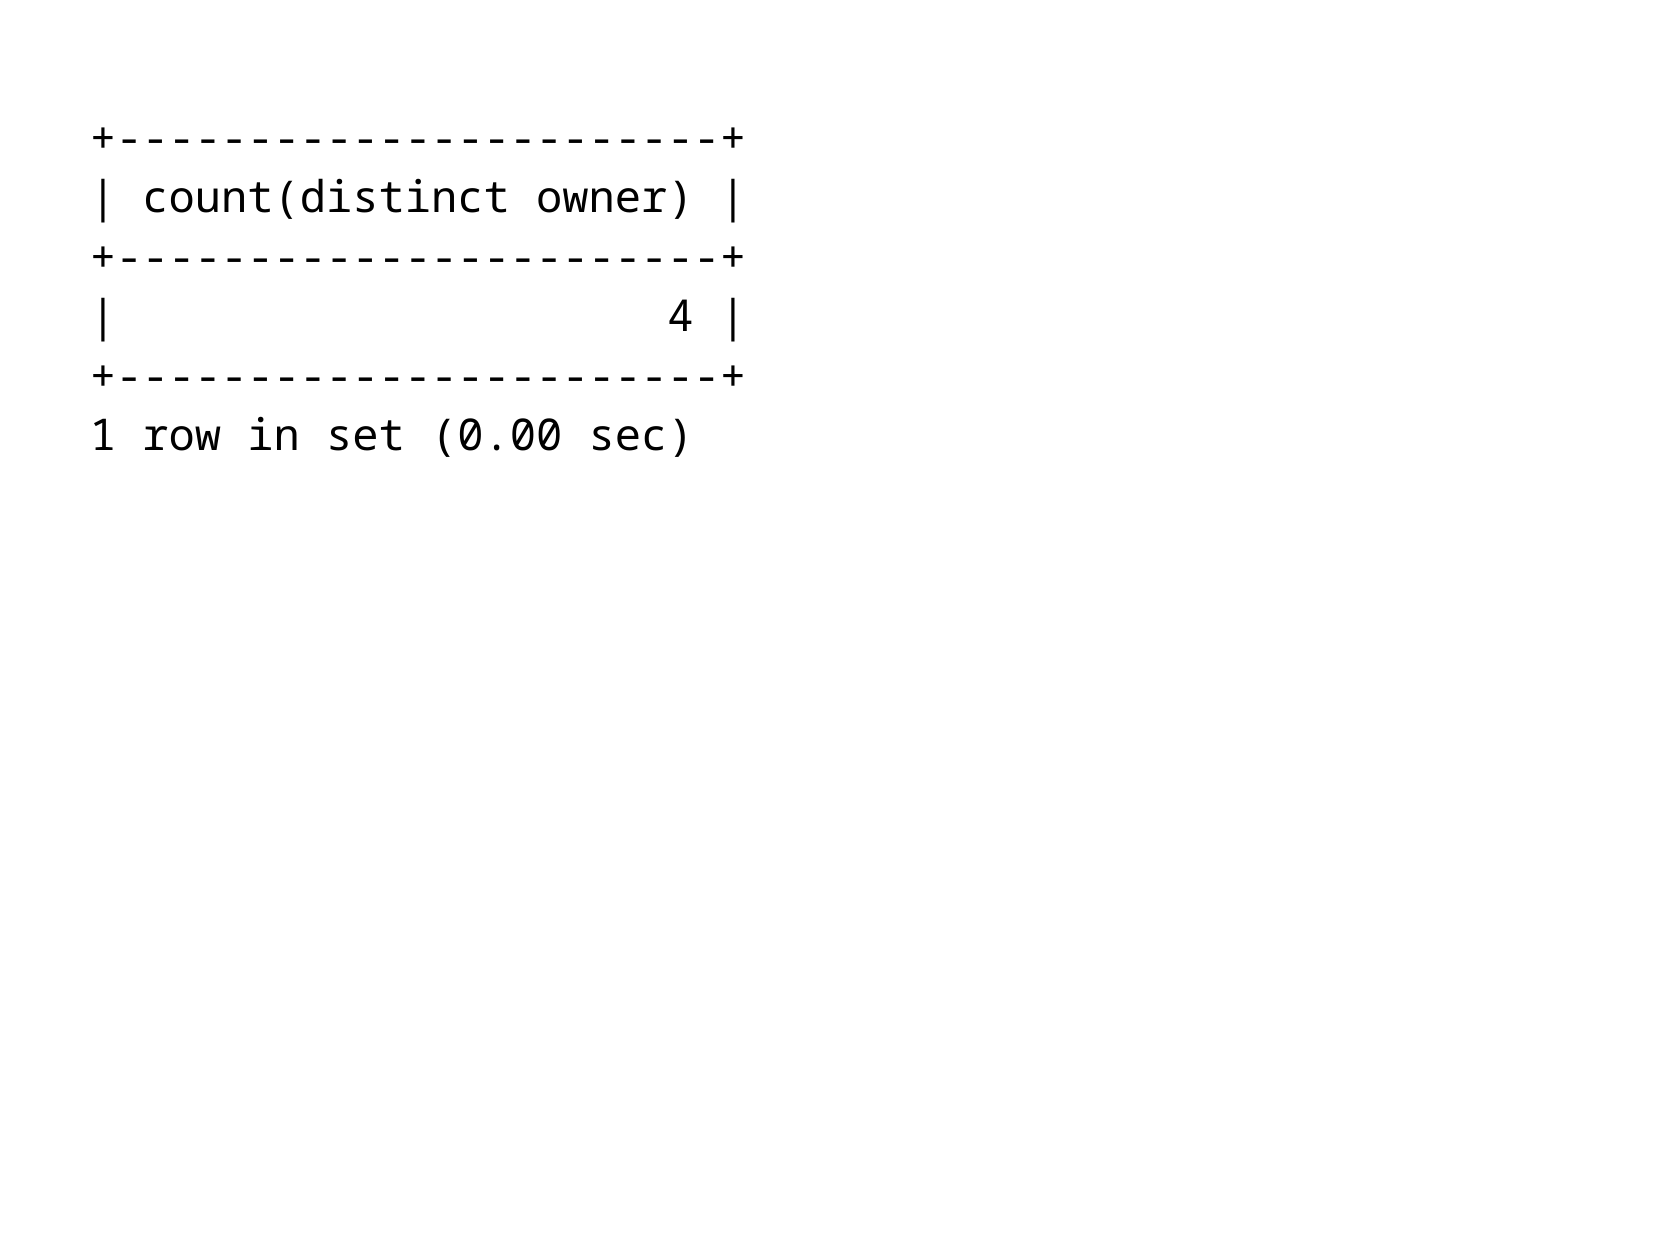

+-----------------------+
| count(distinct owner) |
+-----------------------+
| 4 |
+-----------------------+
1 row in set (0.00 sec)